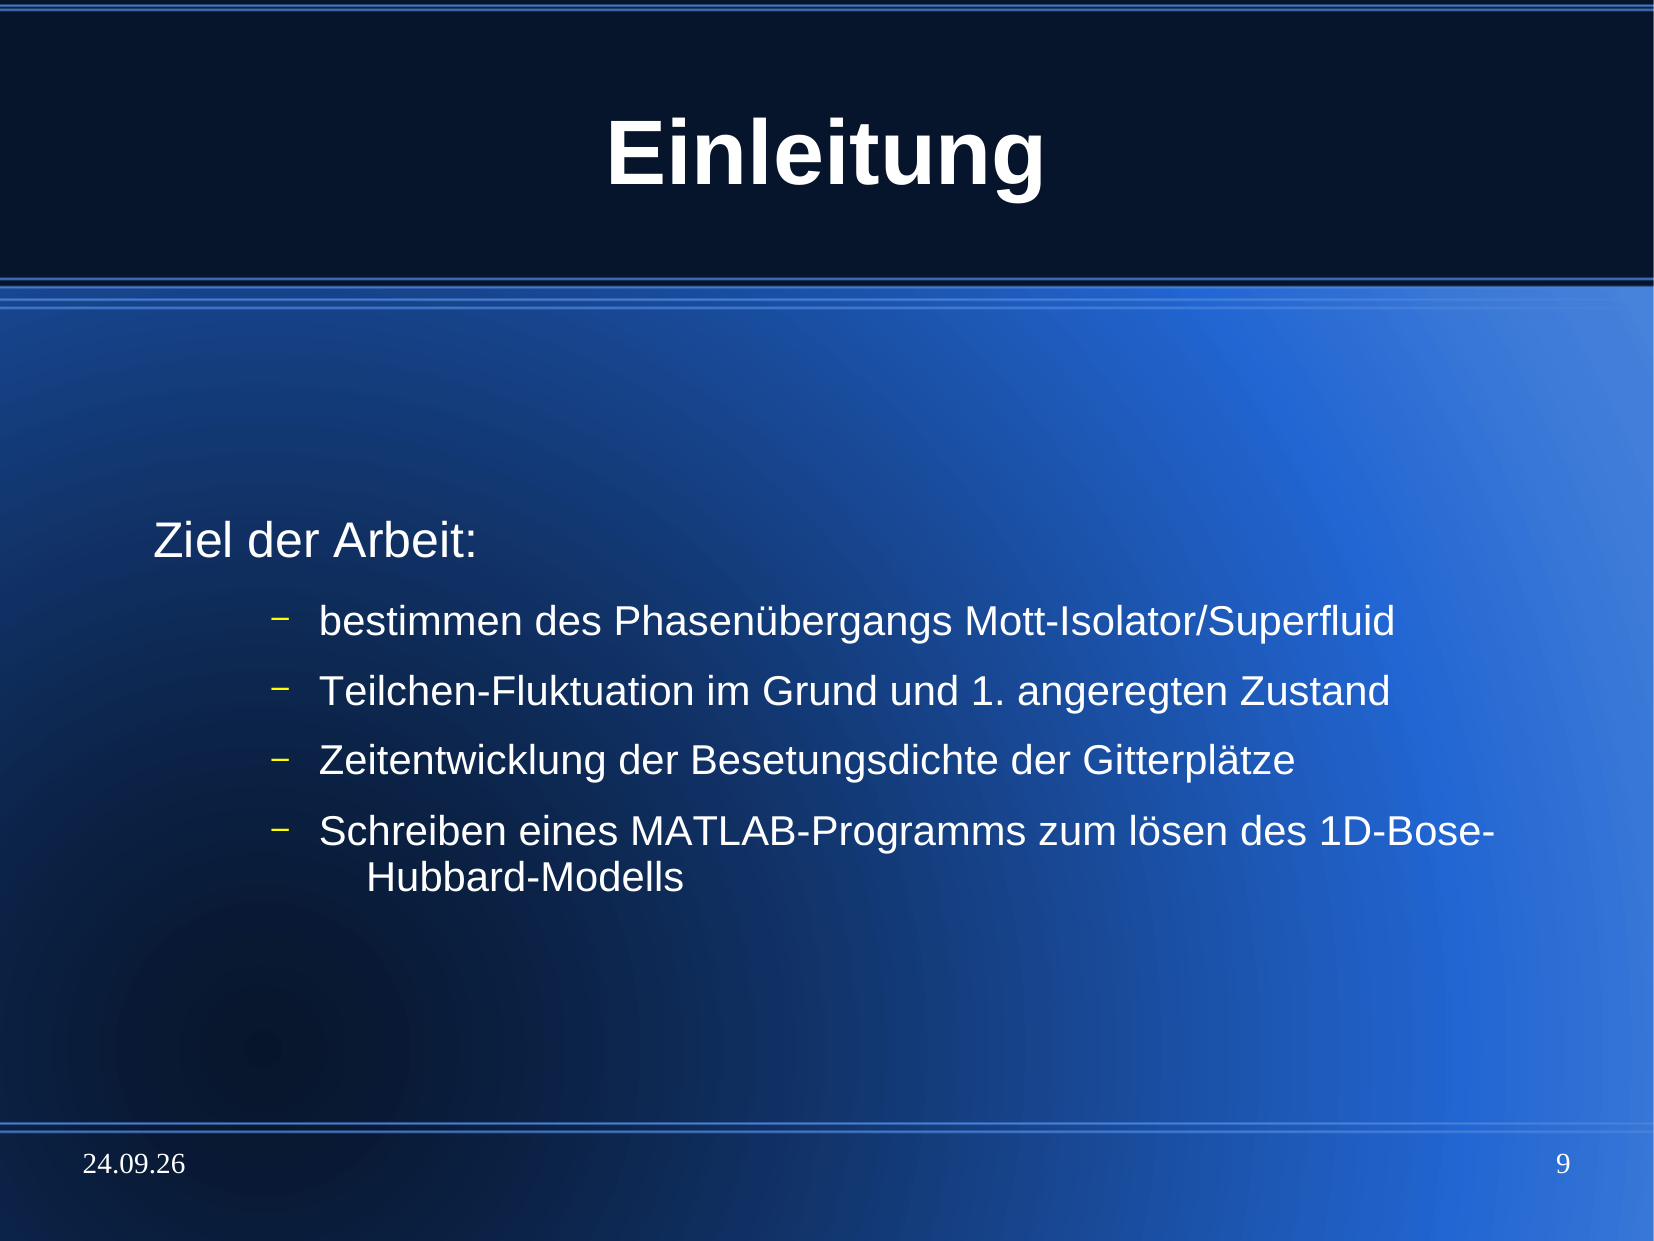

# Einleitung
Ziel der Arbeit:
bestimmen des Phasenübergangs Mott-Isolator/Superfluid
Teilchen-Fluktuation im Grund und 1. angeregten Zustand
Zeitentwicklung der Besetungsdichte der Gitterplätze
Schreiben eines MATLAB-Programms zum lösen des 1D-Bose-Hubbard-Modells
9